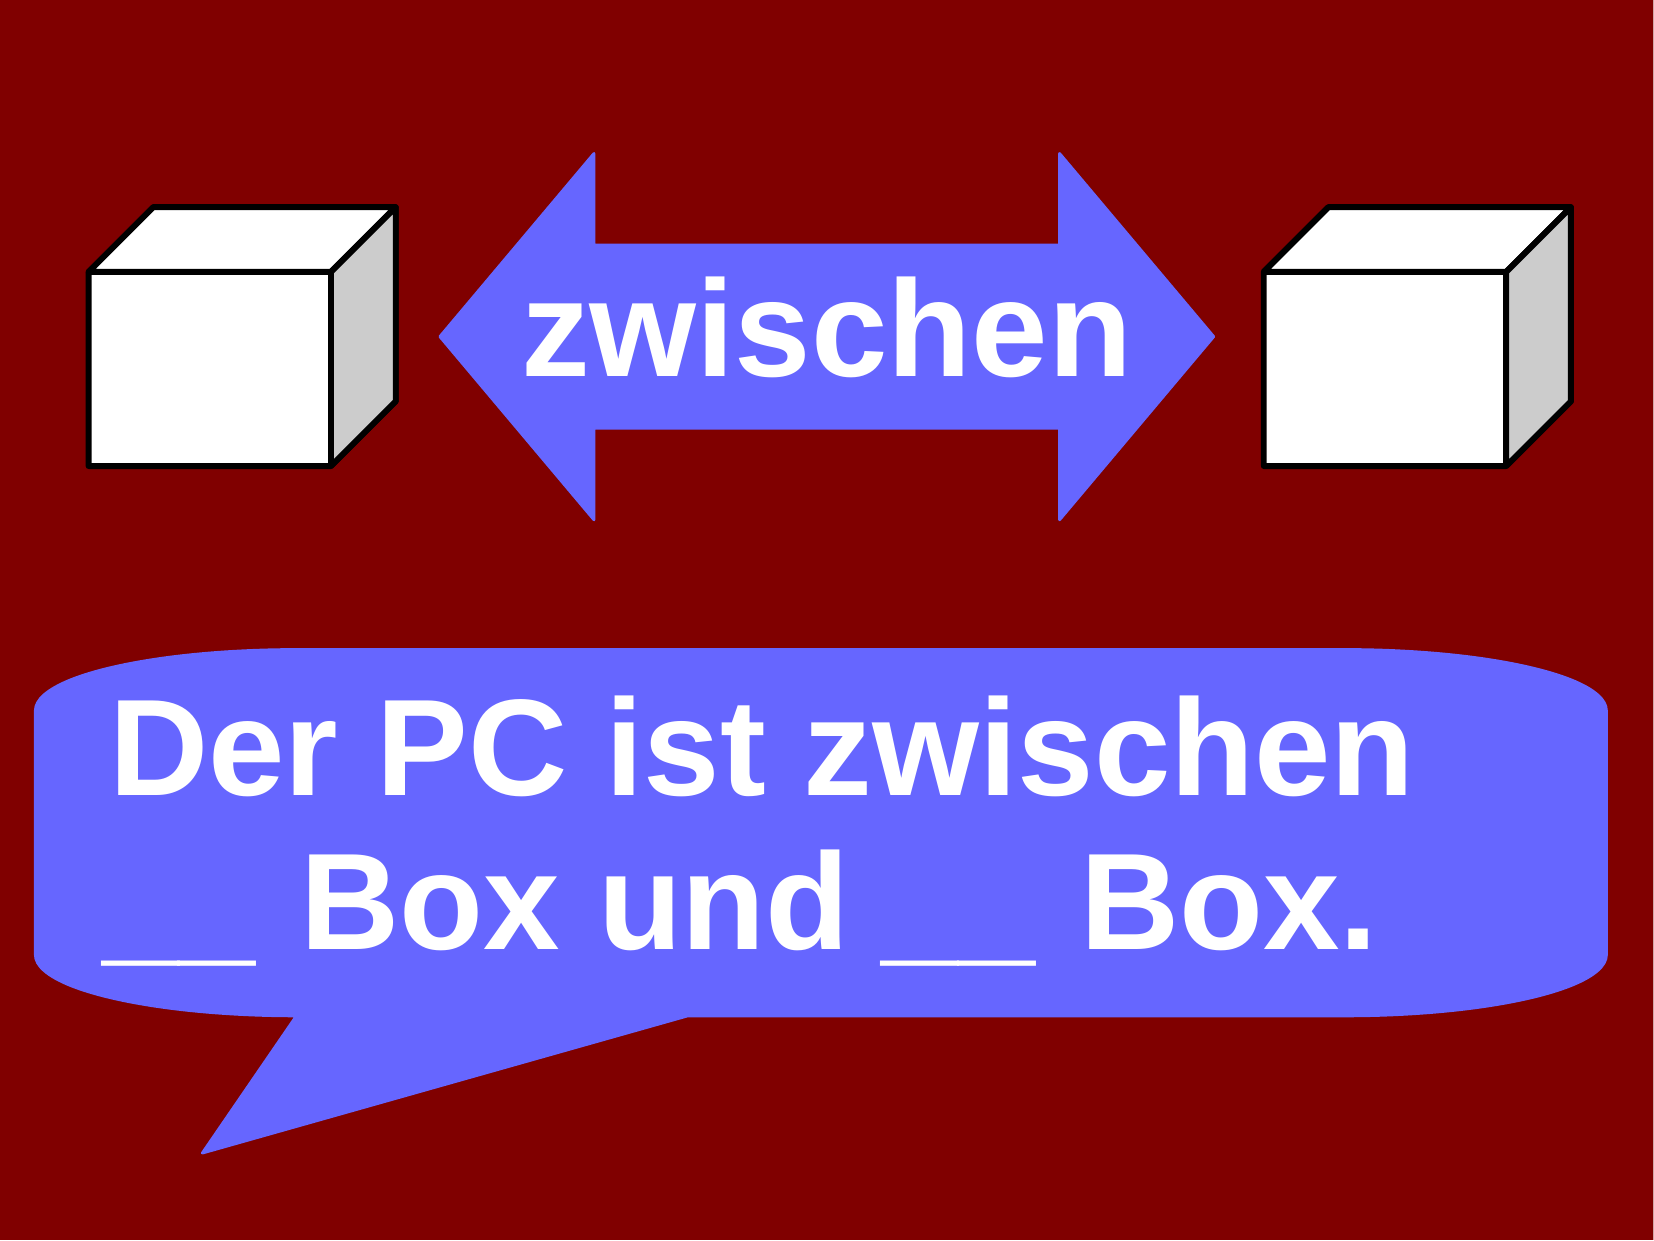

zwischen
Der PC ist zwischen __ Box und __ Box.